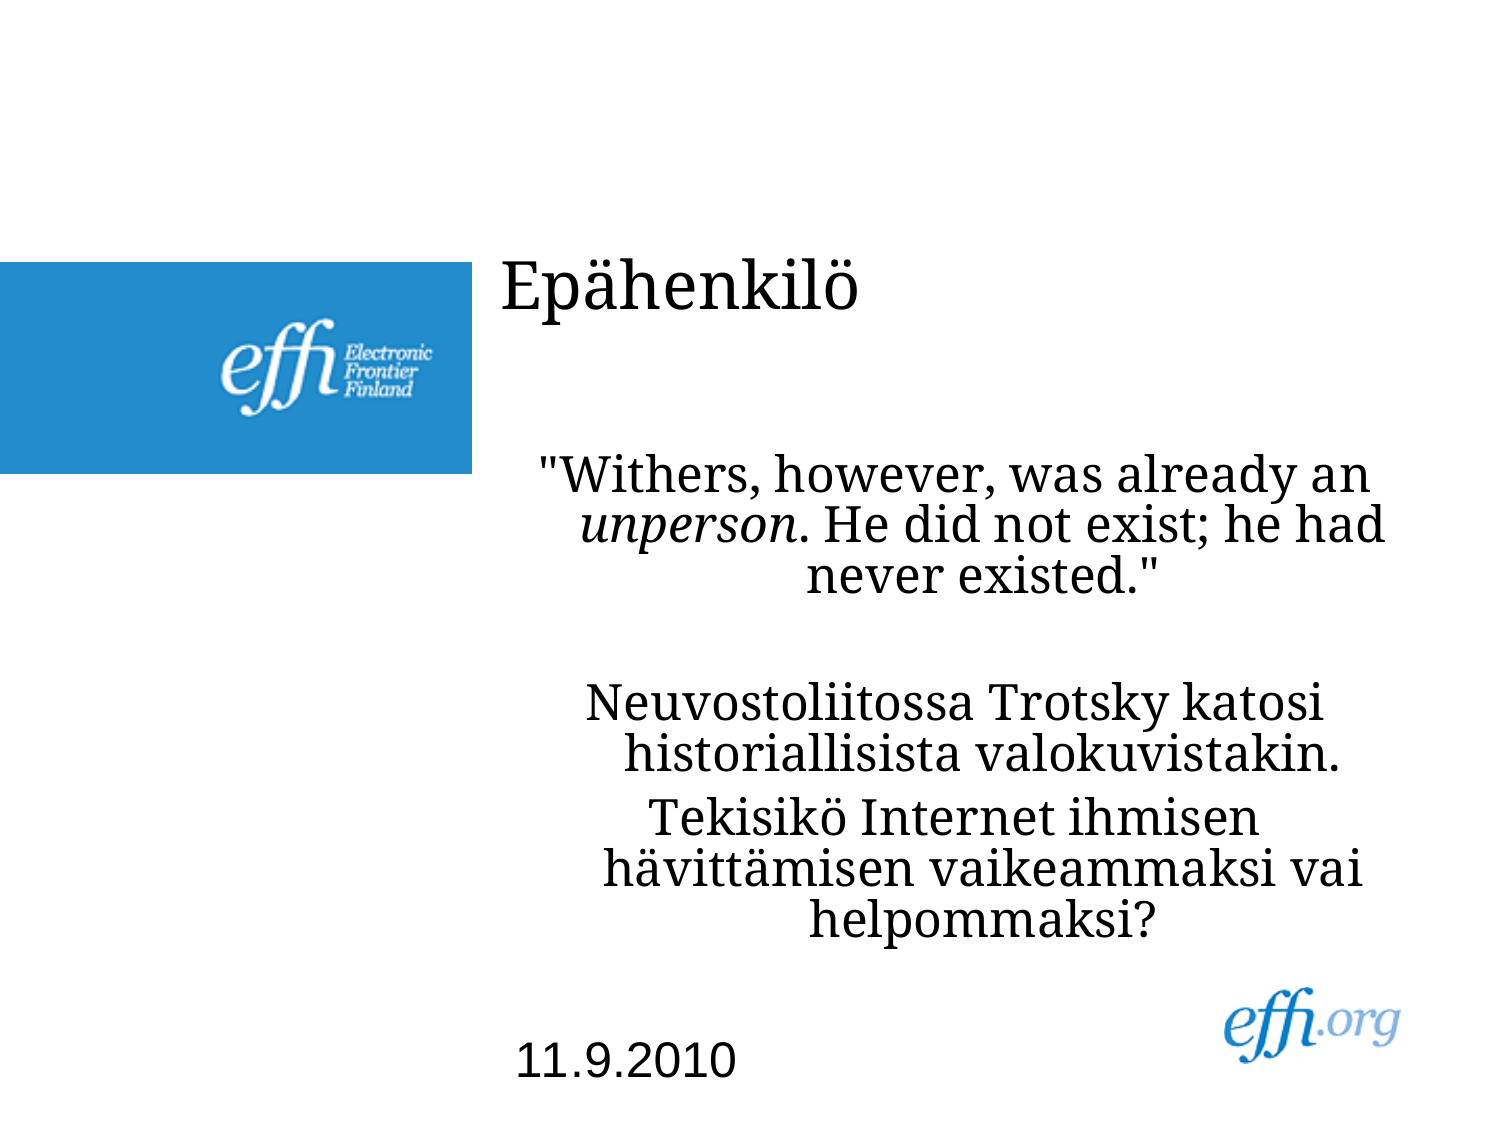

# Epähenkilö
"Withers, however, was already an unperson. He did not exist; he had never existed."
Neuvostoliitossa Trotsky katosi historiallisista valokuvistakin.
Tekisikö Internet ihmisen hävittämisen vaikeammaksi vai helpommaksi?